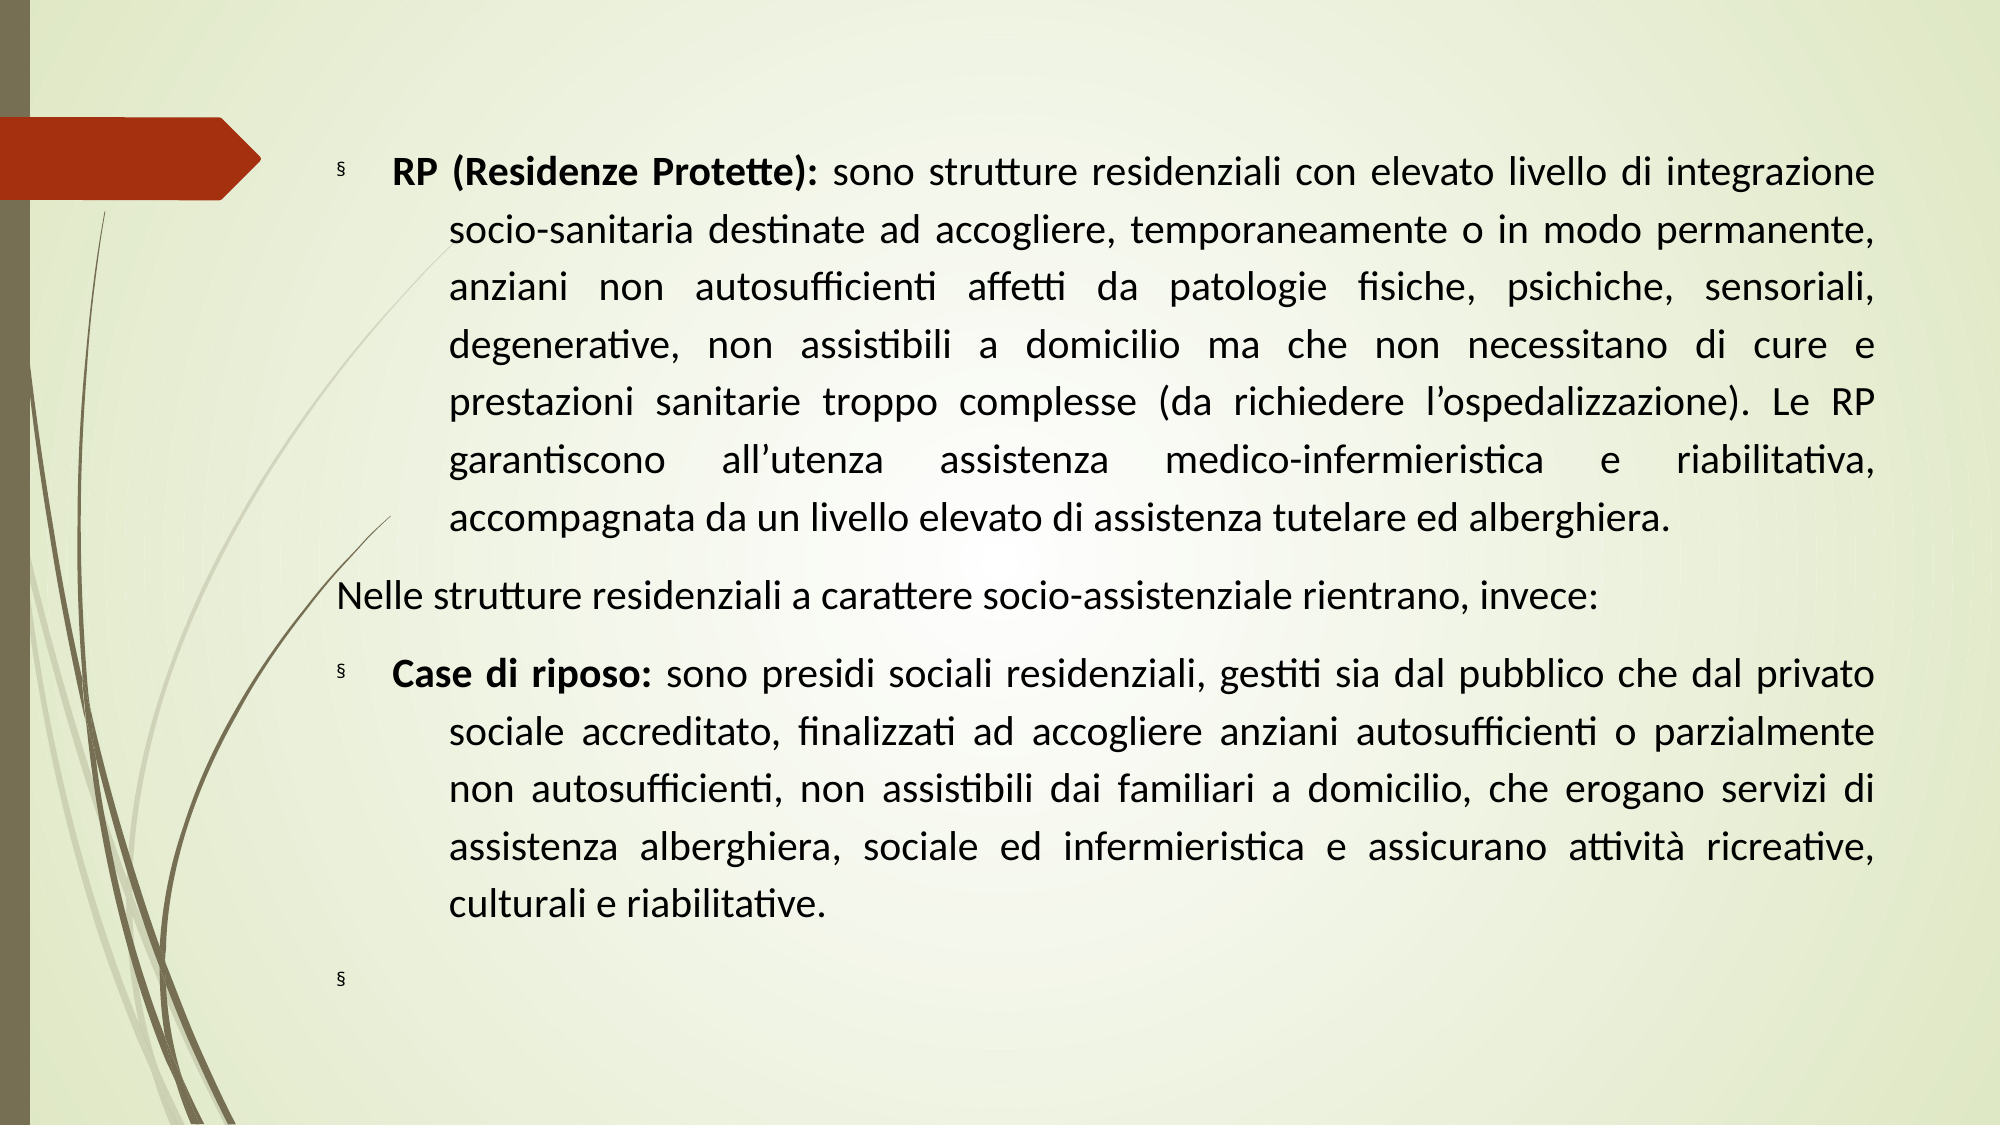

RP (Residenze Protette): sono strutture residenziali con elevato livello di integrazione socio-sanitaria destinate ad accogliere, temporaneamente o in modo permanente, anziani non autosufficienti affetti da patologie fisiche, psichiche, sensoriali, degenerative, non assistibili a domicilio ma che non necessitano di cure e prestazioni sanitarie troppo complesse (da richiedere l’ospedalizzazione). Le RP garantiscono all’utenza assistenza medico-infermieristica e riabilitativa, accompagnata da un livello elevato di assistenza tutelare ed alberghiera.
Nelle strutture residenziali a carattere socio-assistenziale rientrano, invece:
Case di riposo: sono presidi sociali residenziali, gestiti sia dal pubblico che dal privato sociale accreditato, finalizzati ad accogliere anziani autosufficienti o parzialmente non autosufficienti, non assistibili dai familiari a domicilio, che erogano servizi di assistenza alberghiera, sociale ed infermieristica e assicurano attività ricreative, culturali e riabilitative.